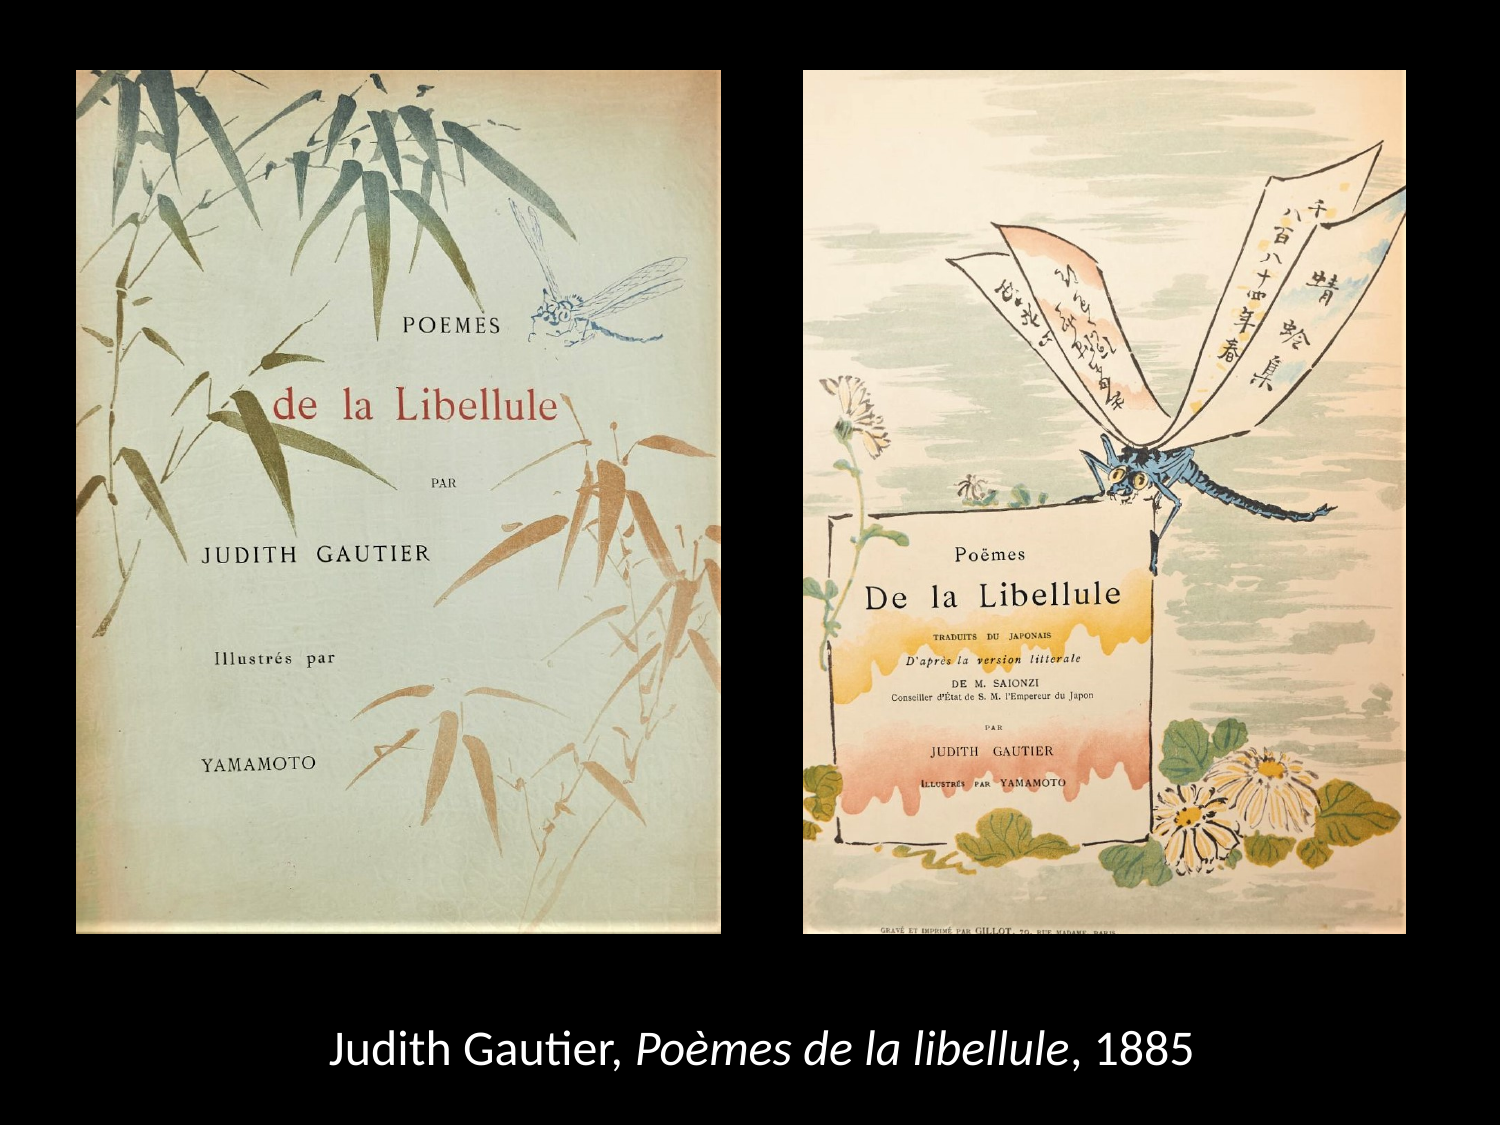

# Judith Gautier, Poèmes de la libellule, 1885